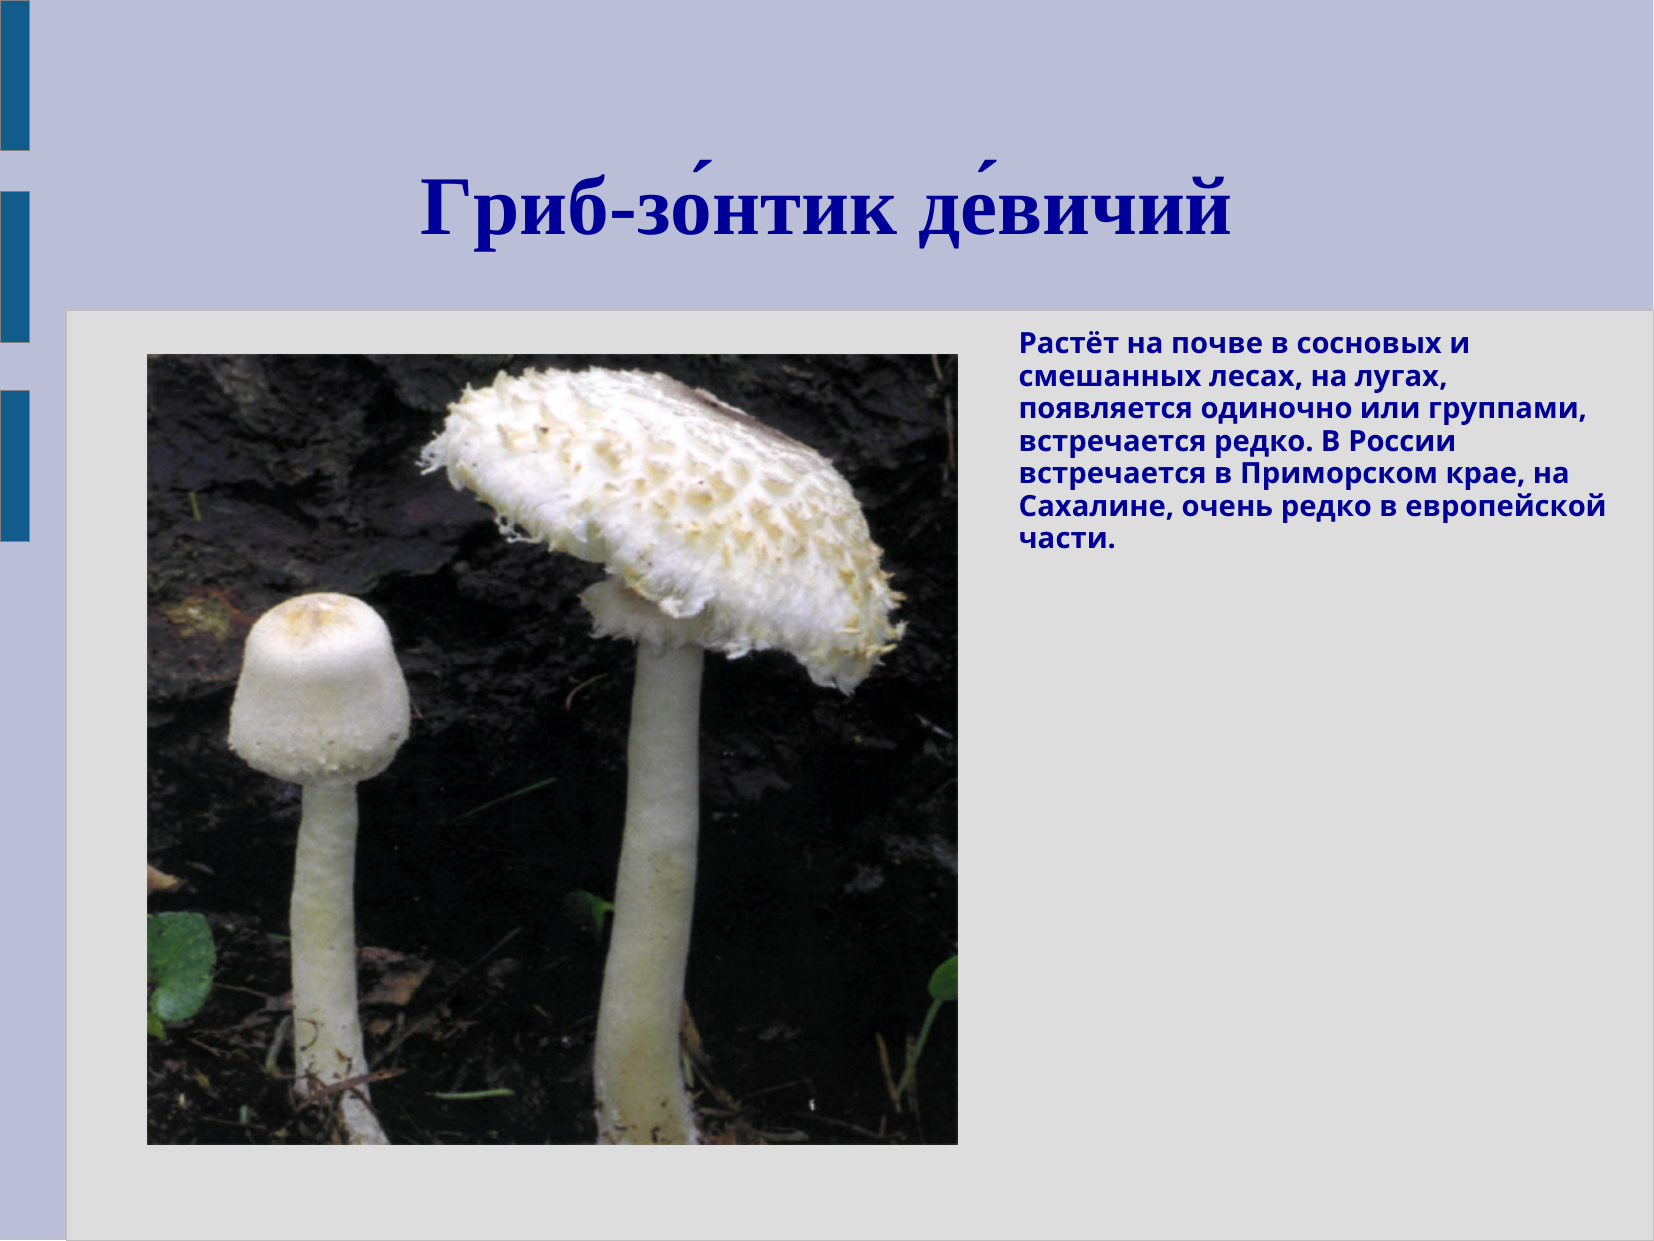

# Гриб-зо́нтик де́вичий
Растёт на почве в сосновых и смешанных лесах, на лугах, появляется одиночно или группами, встречается редко. В России встречается в Приморском крае, на Сахалине, очень редко в европейской части.